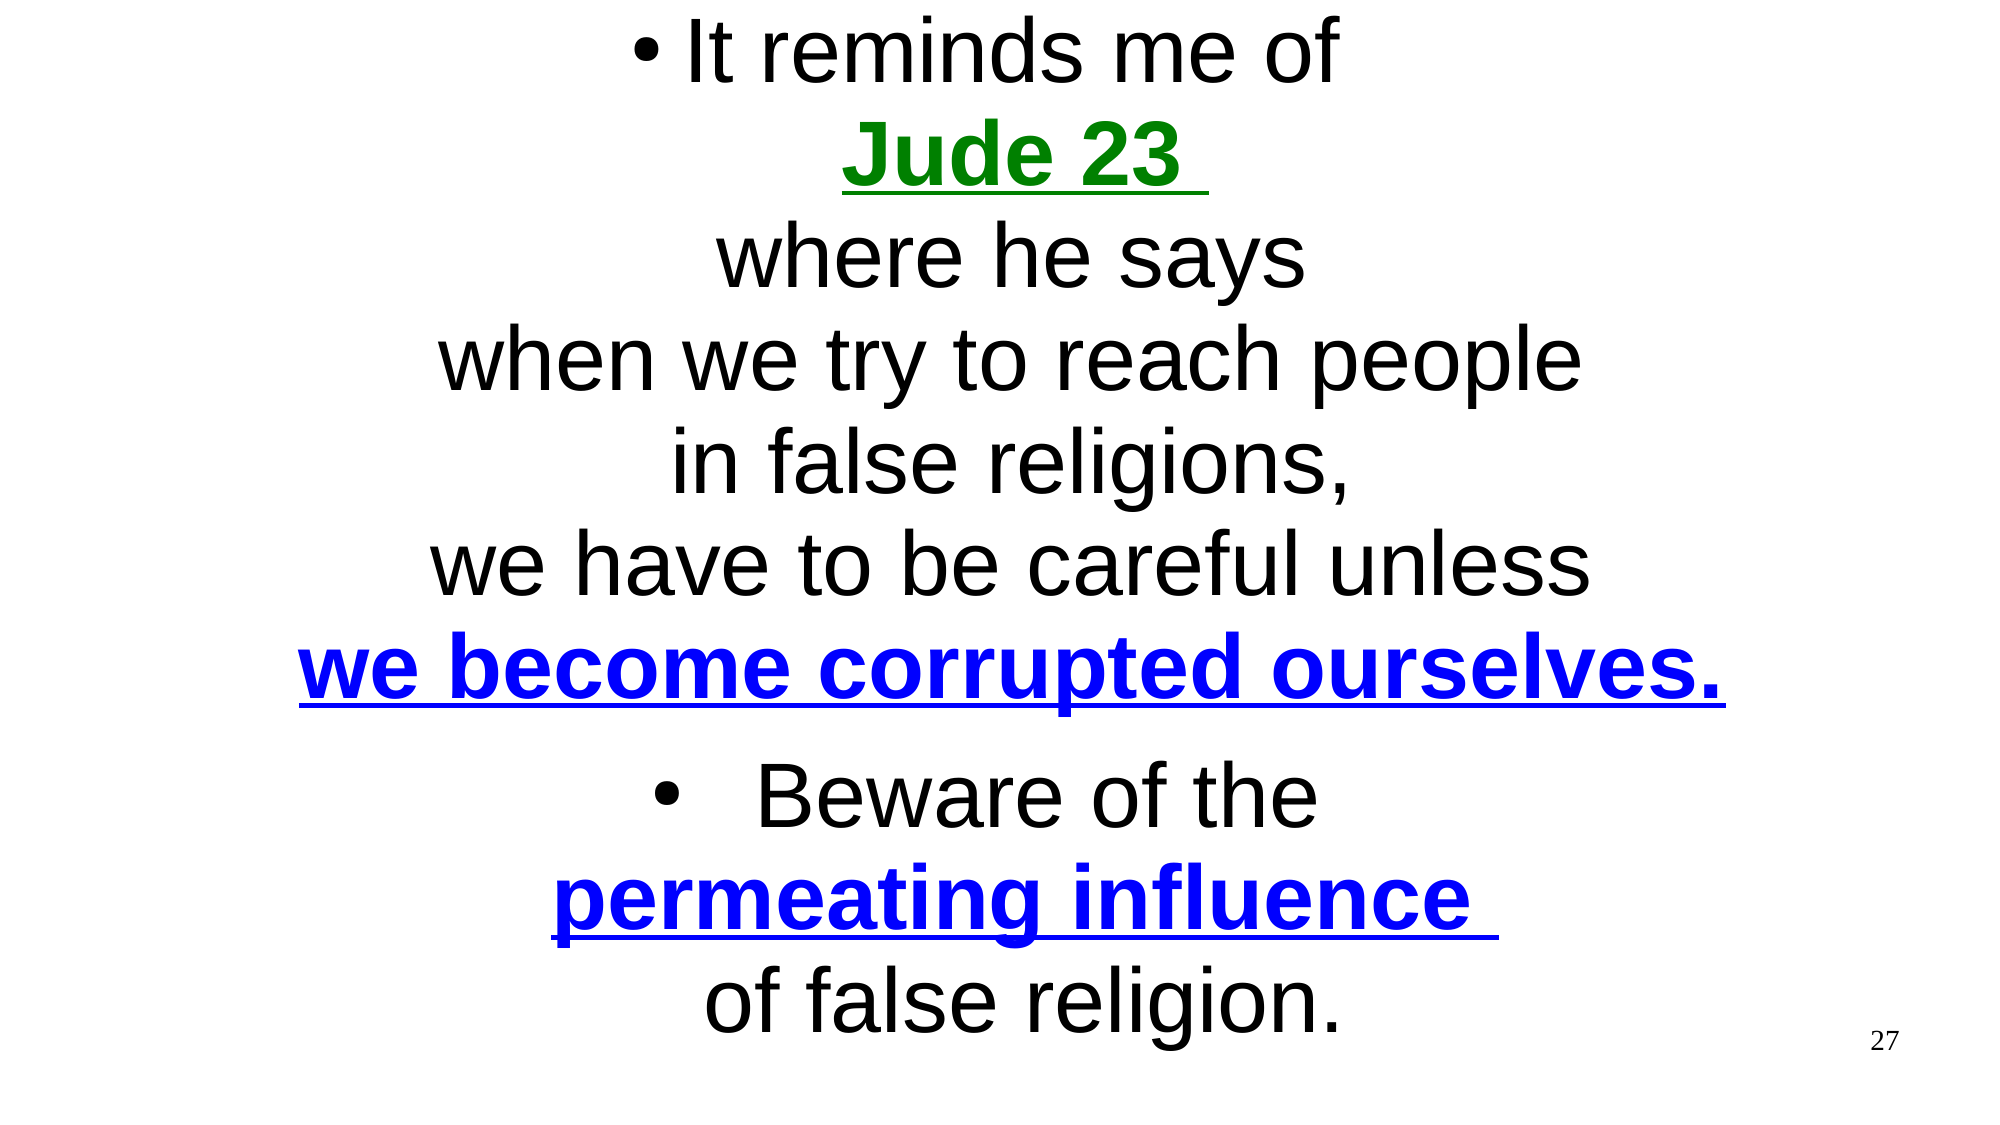

# It reminds me of  Jude 23  where he says when we try to reach people in false religions, we have to be careful unless we become corrupted ourselves.
 Beware of the
permeating influence
of false religion.
27